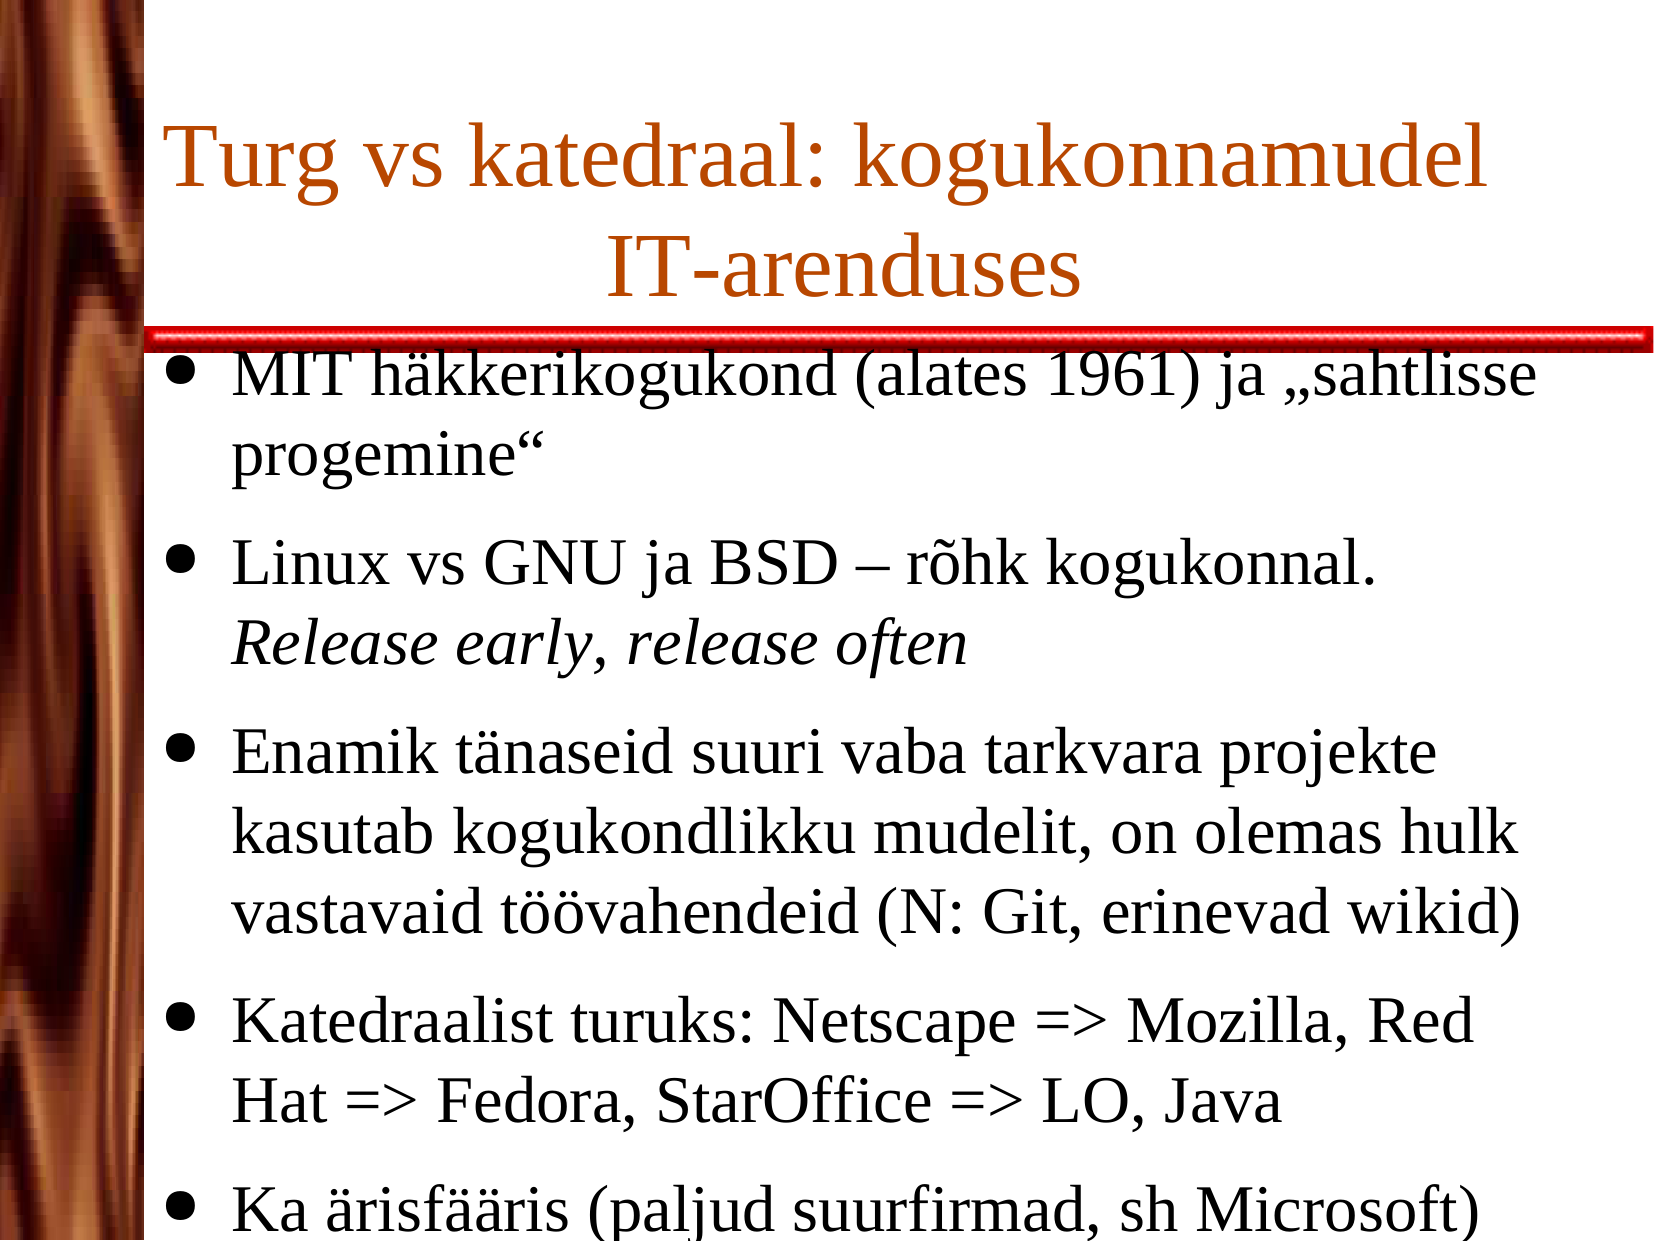

# Turg vs katedraal: kogukonnamudel IT-arenduses
MIT häkkerikogukond (alates 1961) ja „sahtlisse progemine“
Linux vs GNU ja BSD – rõhk kogukonnal. Release early, release often
Enamik tänaseid suuri vaba tarkvara projekte kasutab kogukondlikku mudelit, on olemas hulk vastavaid töövahendeid (N: Git, erinevad wikid)
Katedraalist turuks: Netscape => Mozilla, Red Hat => Fedora, StarOffice => LO, Java
Ka ärisfääris (paljud suurfirmad, sh Microsoft)